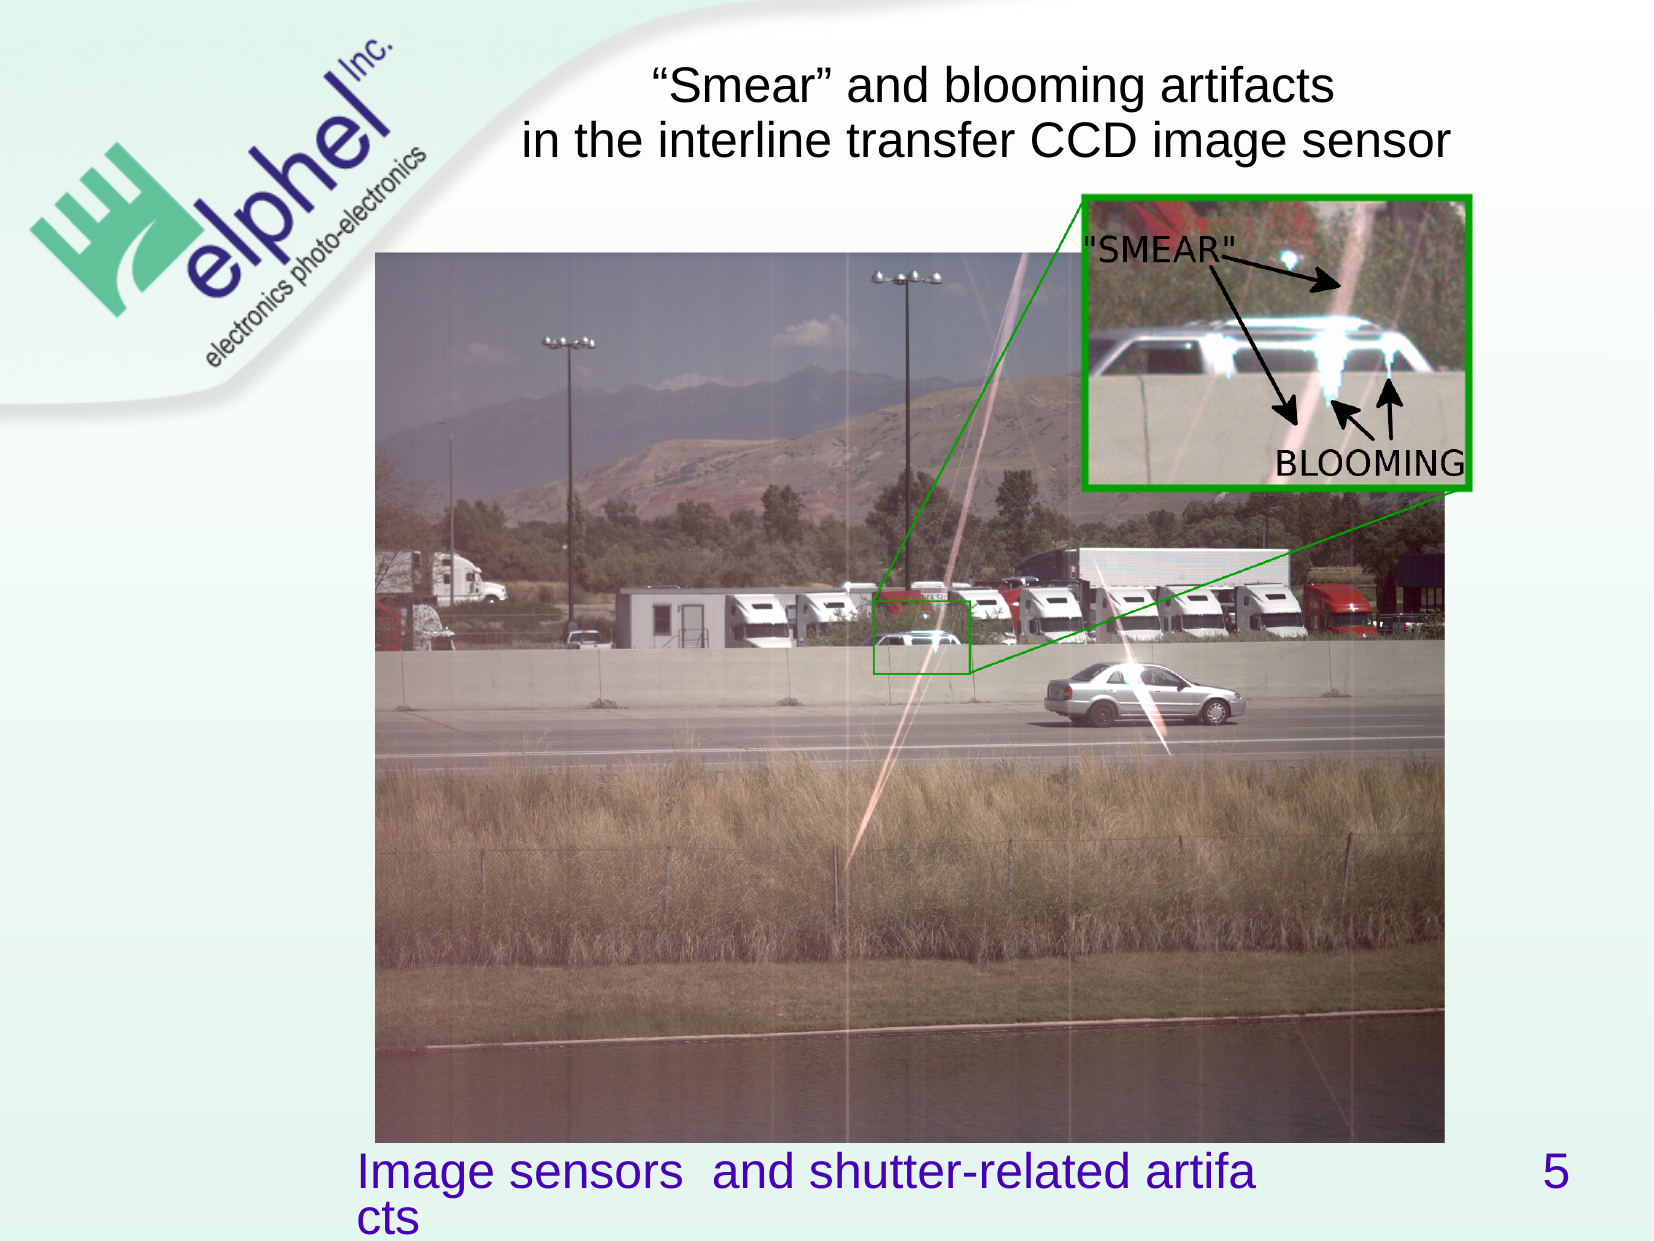

# “Smear” and blooming artifacts in the interline transfer CCD image sensor
Image sensors and shutter-related artifacts
5